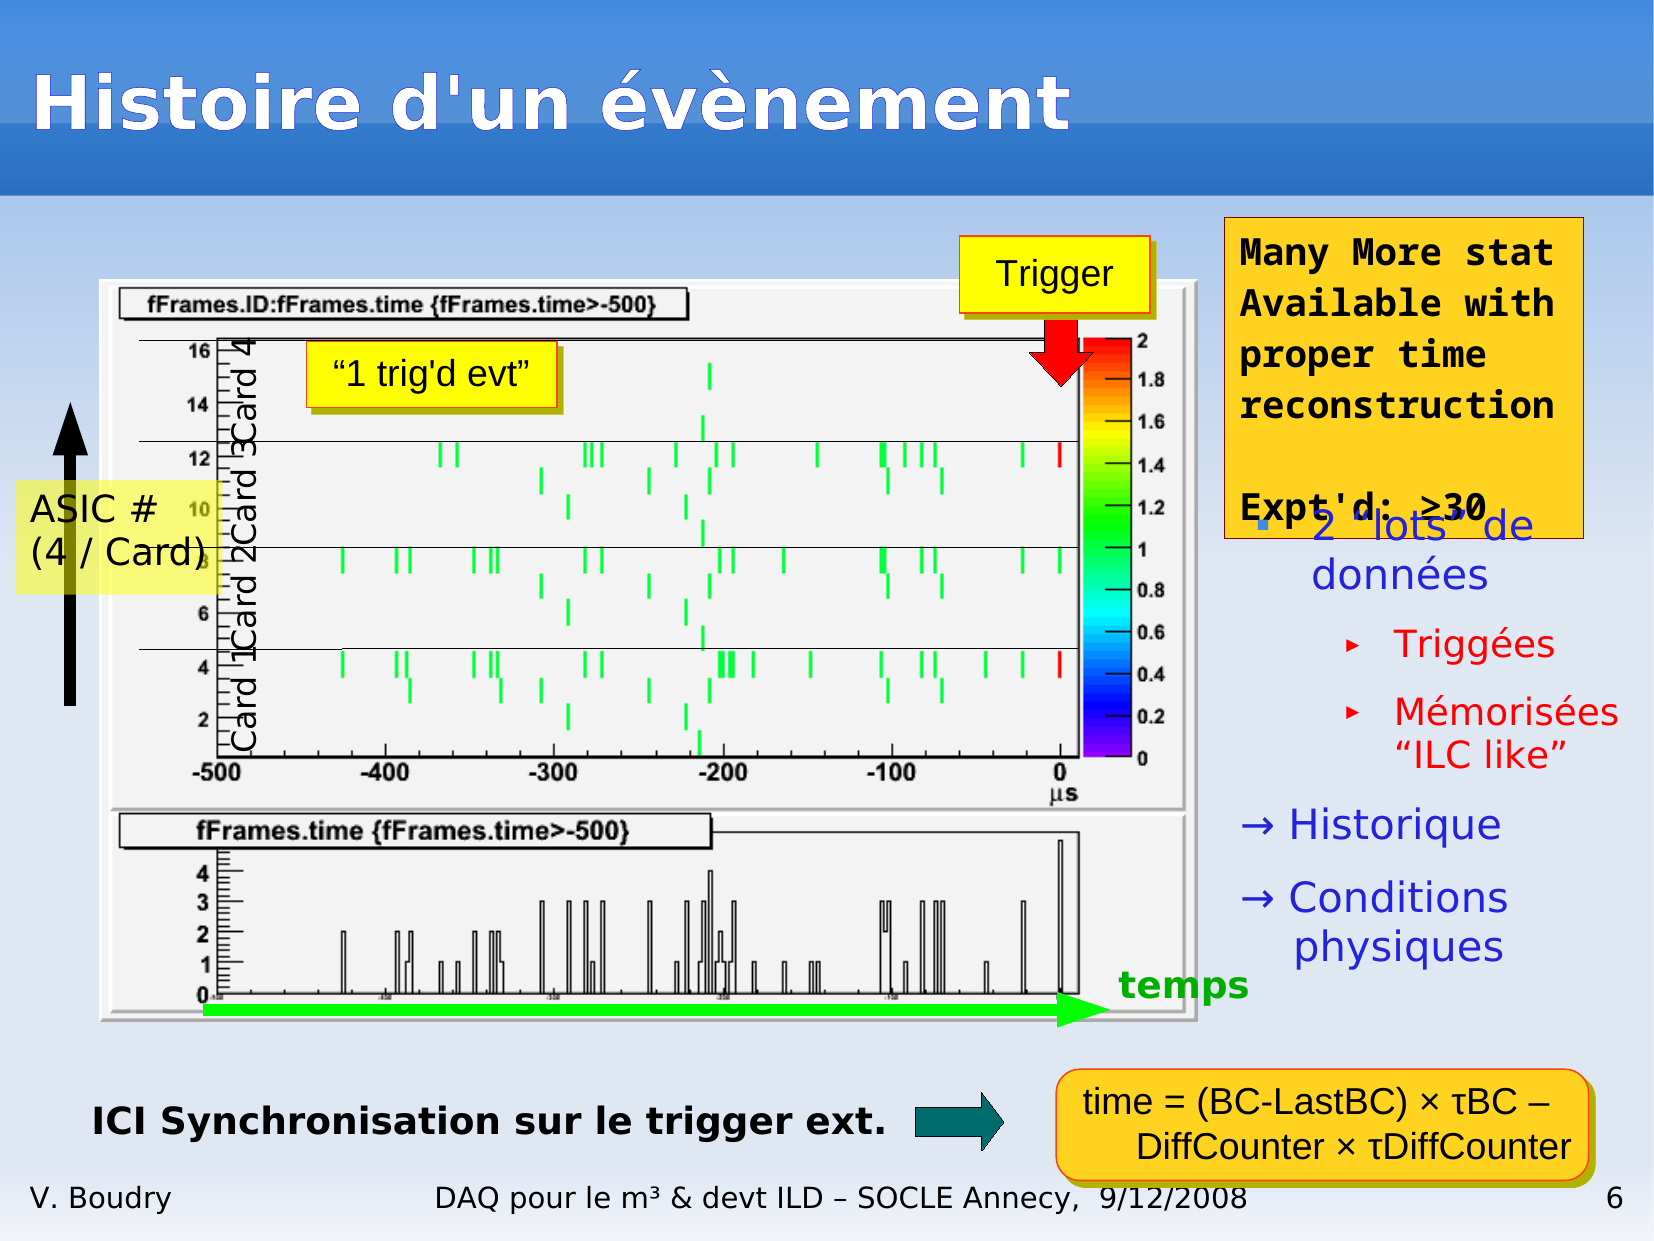

# Histoire d'un évènement
Many More stat
Available with proper time reconstruction
Expt'd: ≥30
Trigger
“1 trig'd evt”
Card 4
Card 3
ASIC #
(4 / Card)
2 “lots” de données
Triggées
Mémorisées
“ILC like”
→ Historique
→ Conditions
 physiques
Card 2
Card 1
temps
time = (BC-LastBC) × τBC – DiffCounter × τDiffCounter
ICI Synchronisation sur le trigger ext.
DAQ pour le m³ & devt ILD – SOCLE Annecy, 9/12/2008
6